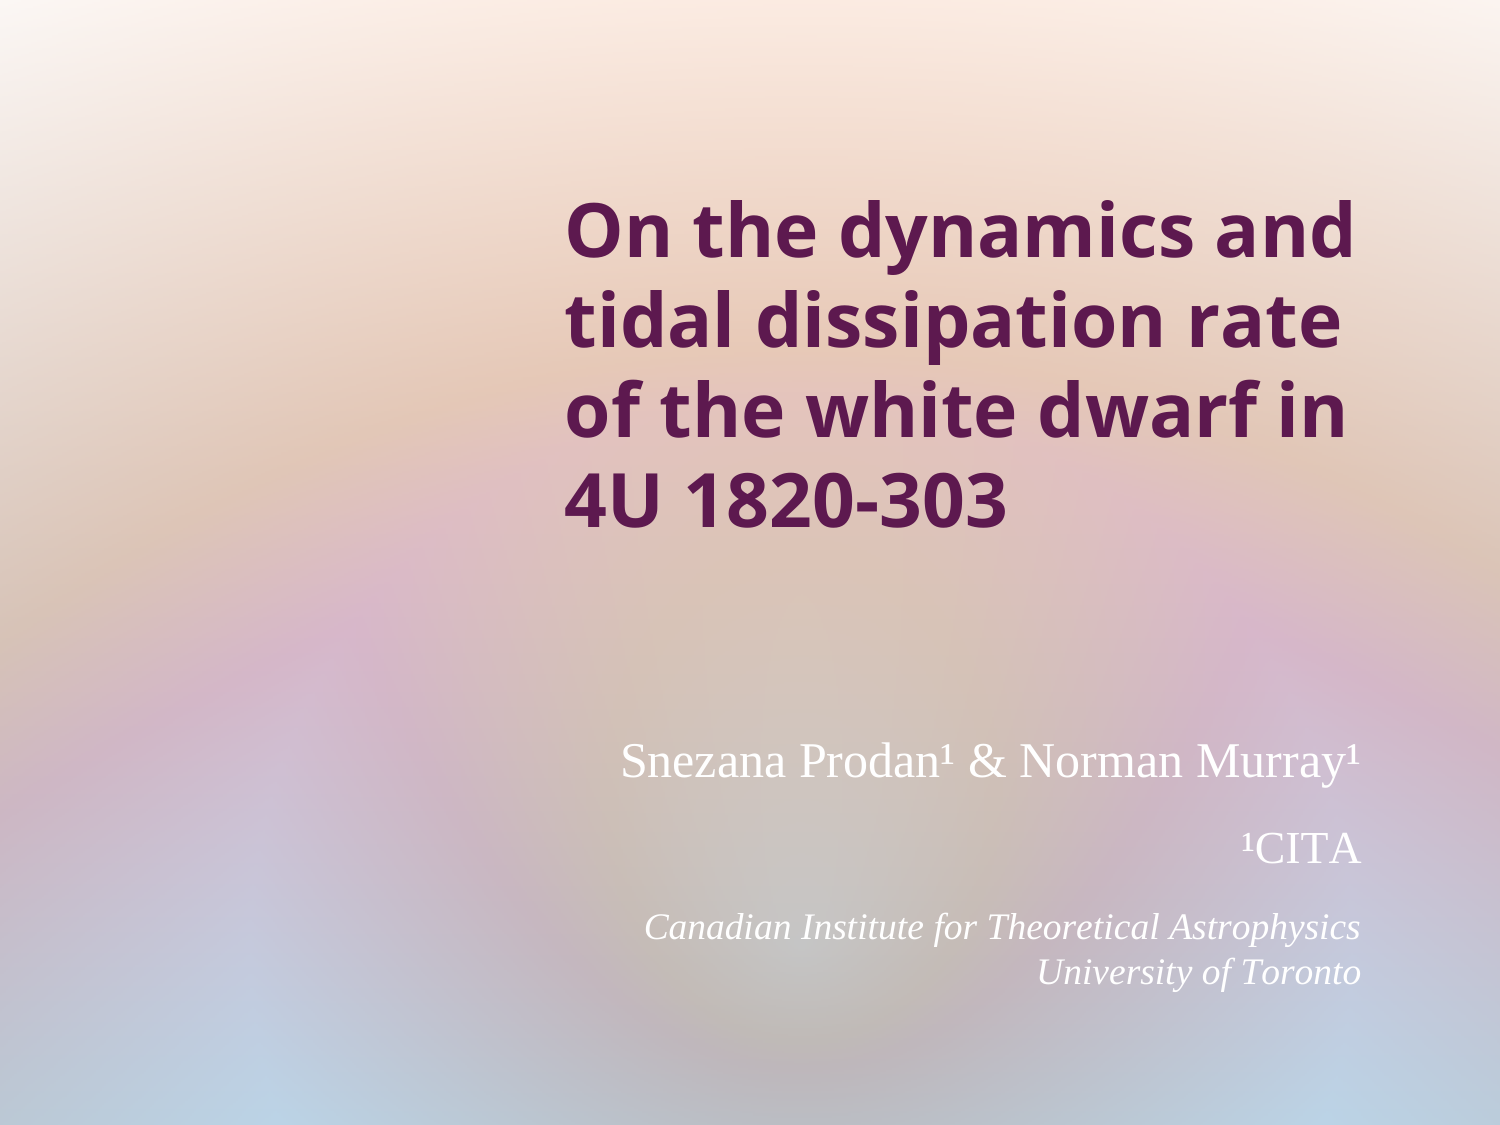

# On the dynamics and tidal dissipation rate of the white dwarf in 4U 1820-303
Snezana Prodan¹ & Norman Murray¹
¹CITA
Canadian Institute for Theoretical Astrophysics University of Toronto